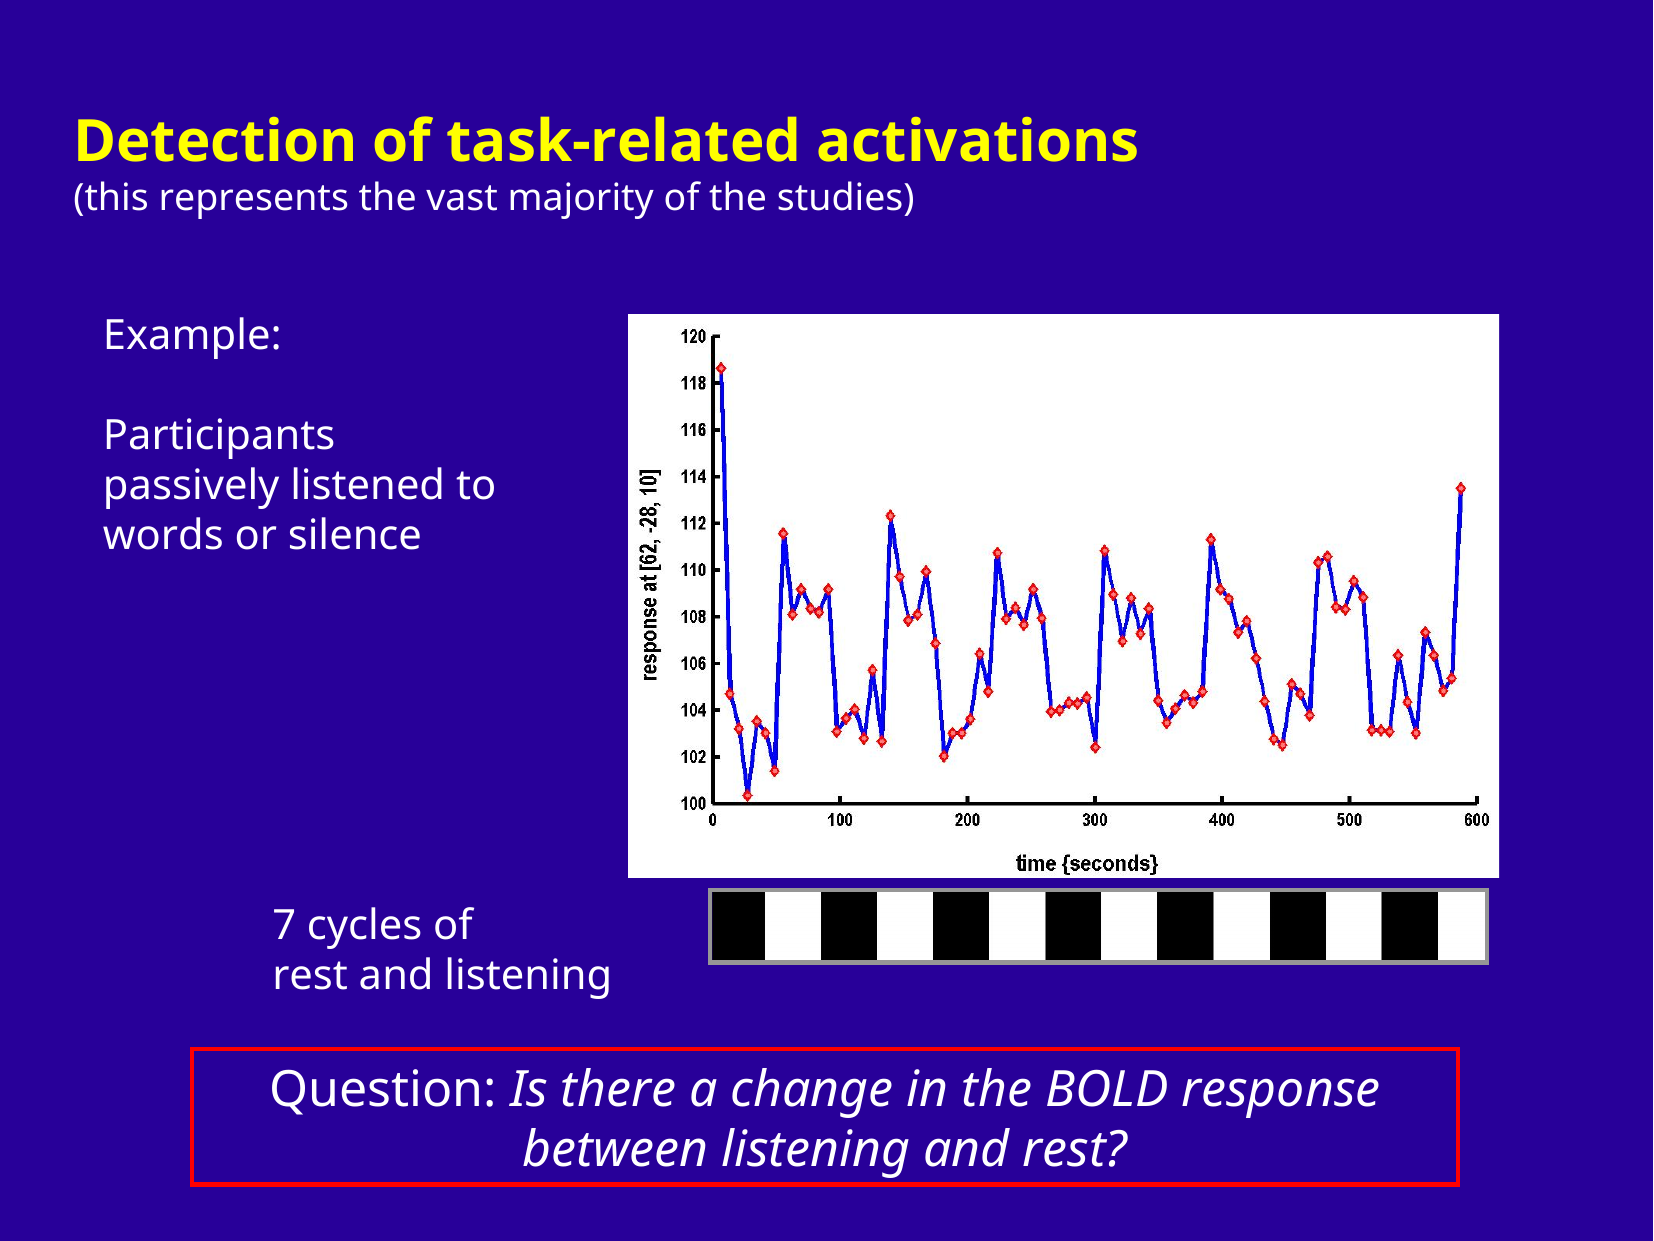

Detection of task-related activations
(this represents the vast majority of the studies)
Example:
Participants passively listened to words or silence
7 cycles of
rest and listening
Question: Is there a change in the BOLD response between listening and rest?